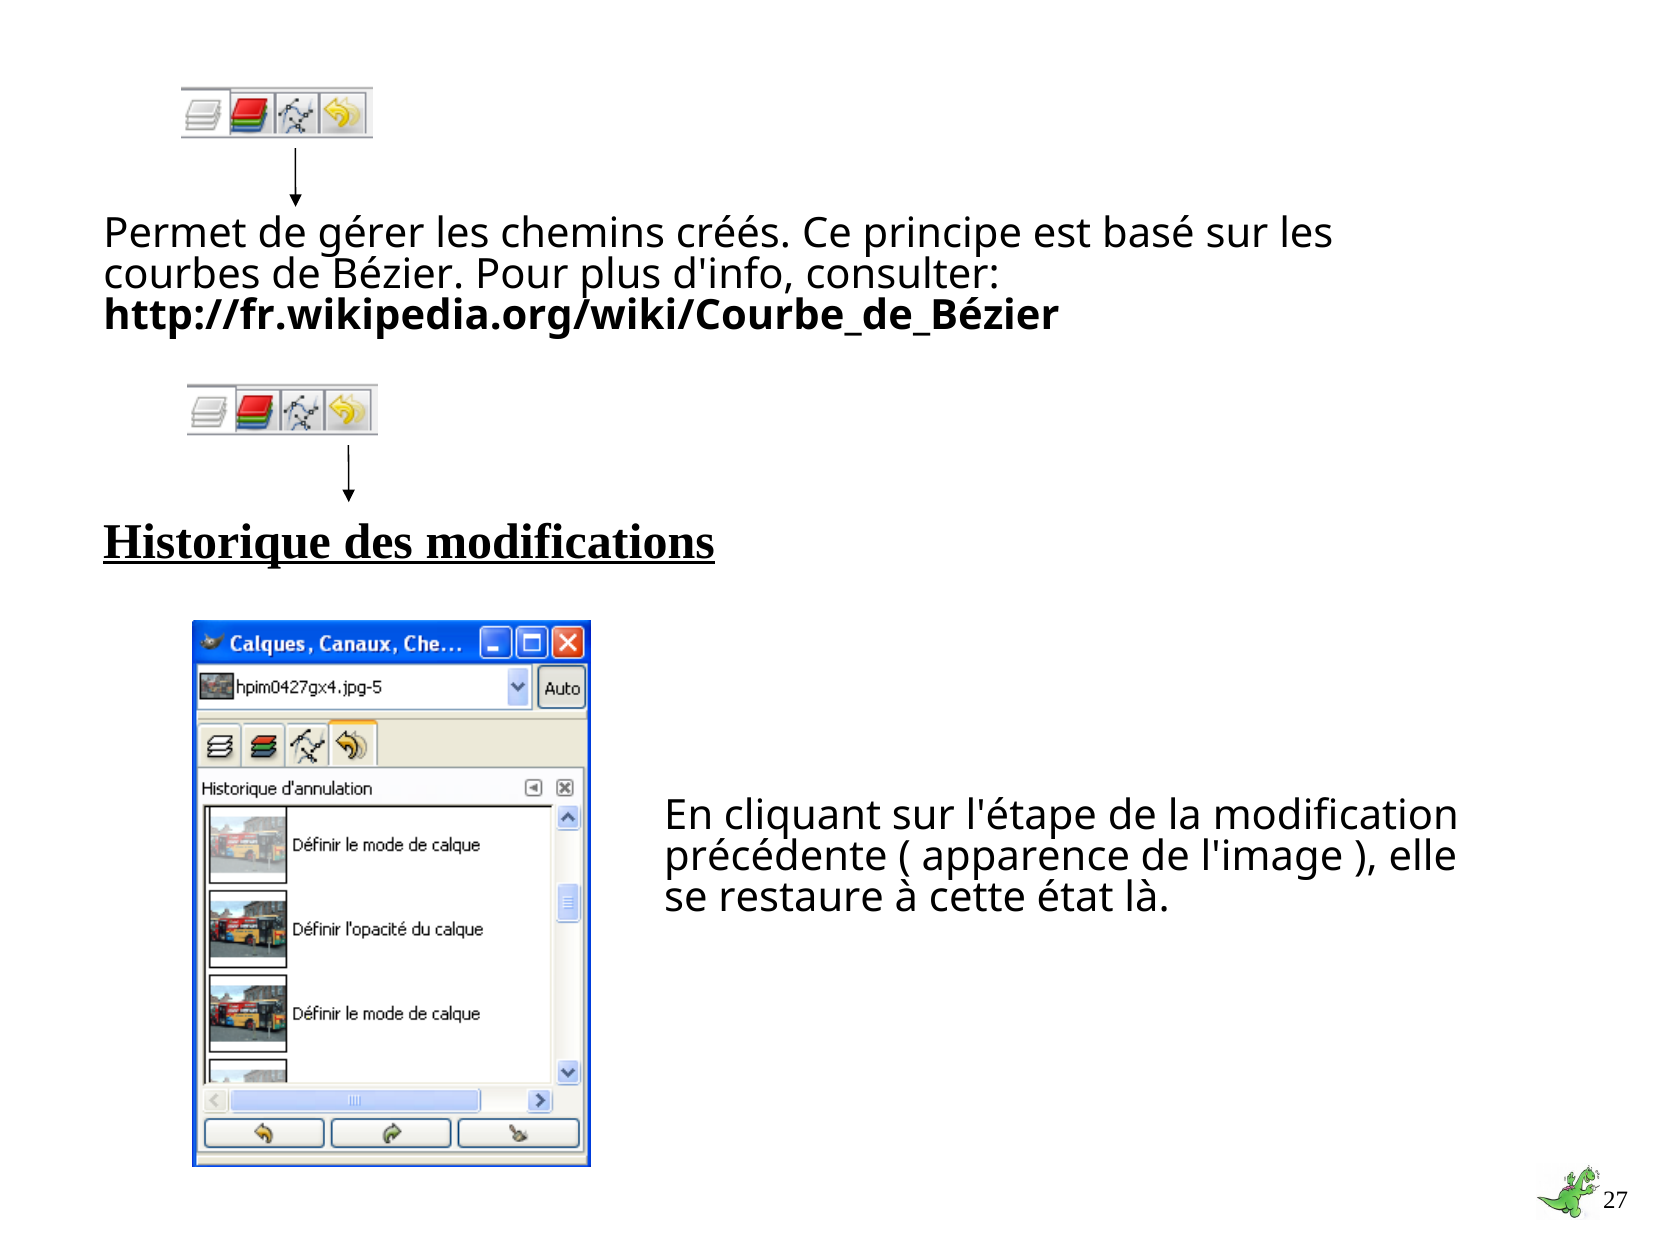

Permet de gérer les chemins créés. Ce principe est basé sur les
courbes de Bézier. Pour plus d'info, consulter:
http://fr.wikipedia.org/wiki/Courbe_de_Bézier
Historique des modifications
En cliquant sur l'étape de la modification
précédente ( apparence de l'image ), elle
se restaure à cette état là.
27